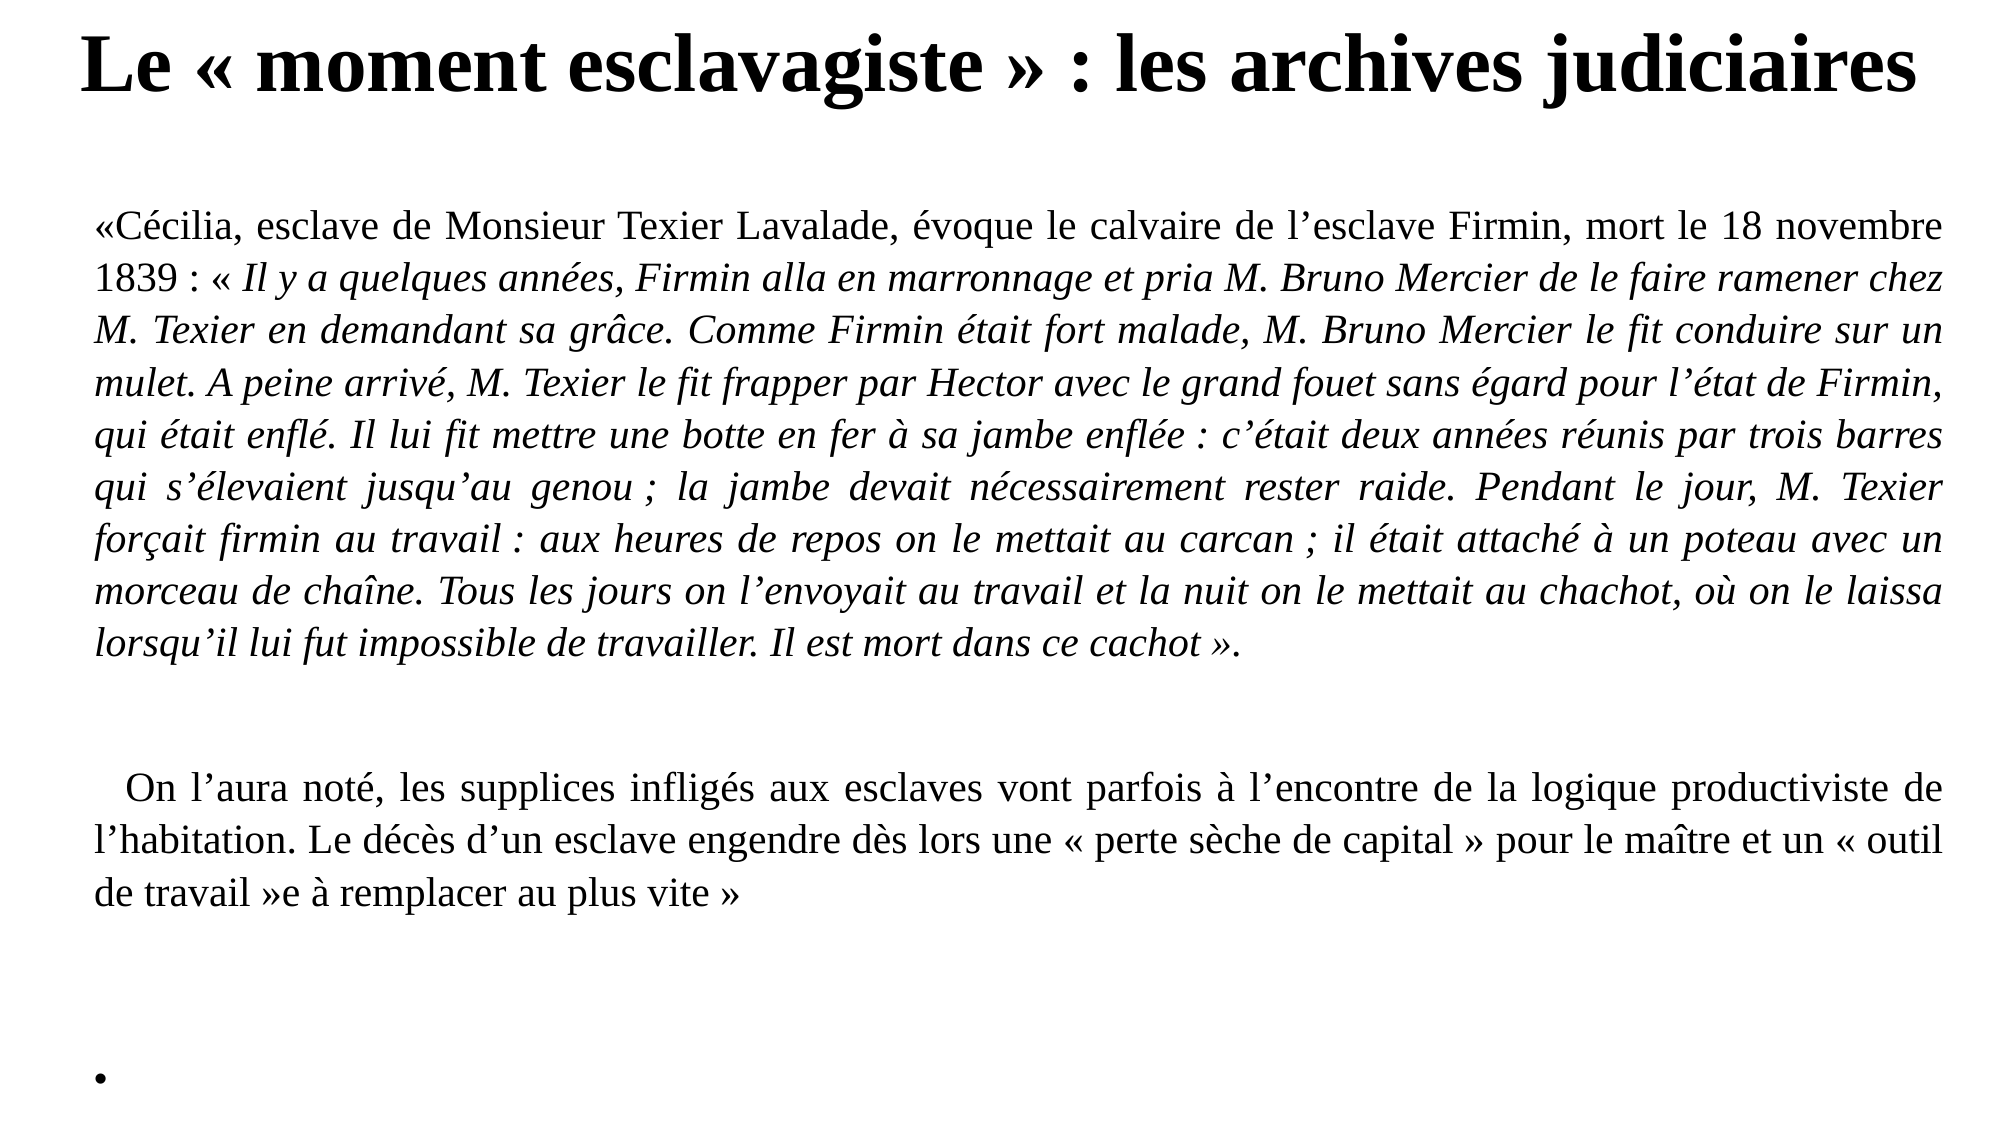

# Le « moment esclavagiste » : les archives judiciaires
«Cécilia, esclave de Monsieur Texier Lavalade, évoque le calvaire de l’esclave Firmin, mort le 18 novembre 1839 : « Il y a quelques années, Firmin alla en marronnage et pria M. Bruno Mercier de le faire ramener chez M. Texier en demandant sa grâce. Comme Firmin était fort malade, M. Bruno Mercier le fit conduire sur un mulet. A peine arrivé, M. Texier le fit frapper par Hector avec le grand fouet sans égard pour l’état de Firmin, qui était enflé. Il lui fit mettre une botte en fer à sa jambe enflée : c’était deux années réunis par trois barres qui s’élevaient jusqu’au genou ; la jambe devait nécessairement rester raide. Pendant le jour, M. Texier forçait firmin au travail : aux heures de repos on le mettait au carcan ; il était attaché à un poteau avec un morceau de chaîne. Tous les jours on l’envoyait au travail et la nuit on le mettait au chachot, où on le laissa lorsqu’il lui fut impossible de travailler. Il est mort dans ce cachot ».
On l’aura noté, les supplices infligés aux esclaves vont parfois à l’encontre de la logique productiviste de l’habitation. Le décès d’un esclave engendre dès lors une « perte sèche de capital » pour le maître et un « outil de travail »e à remplacer au plus vite »